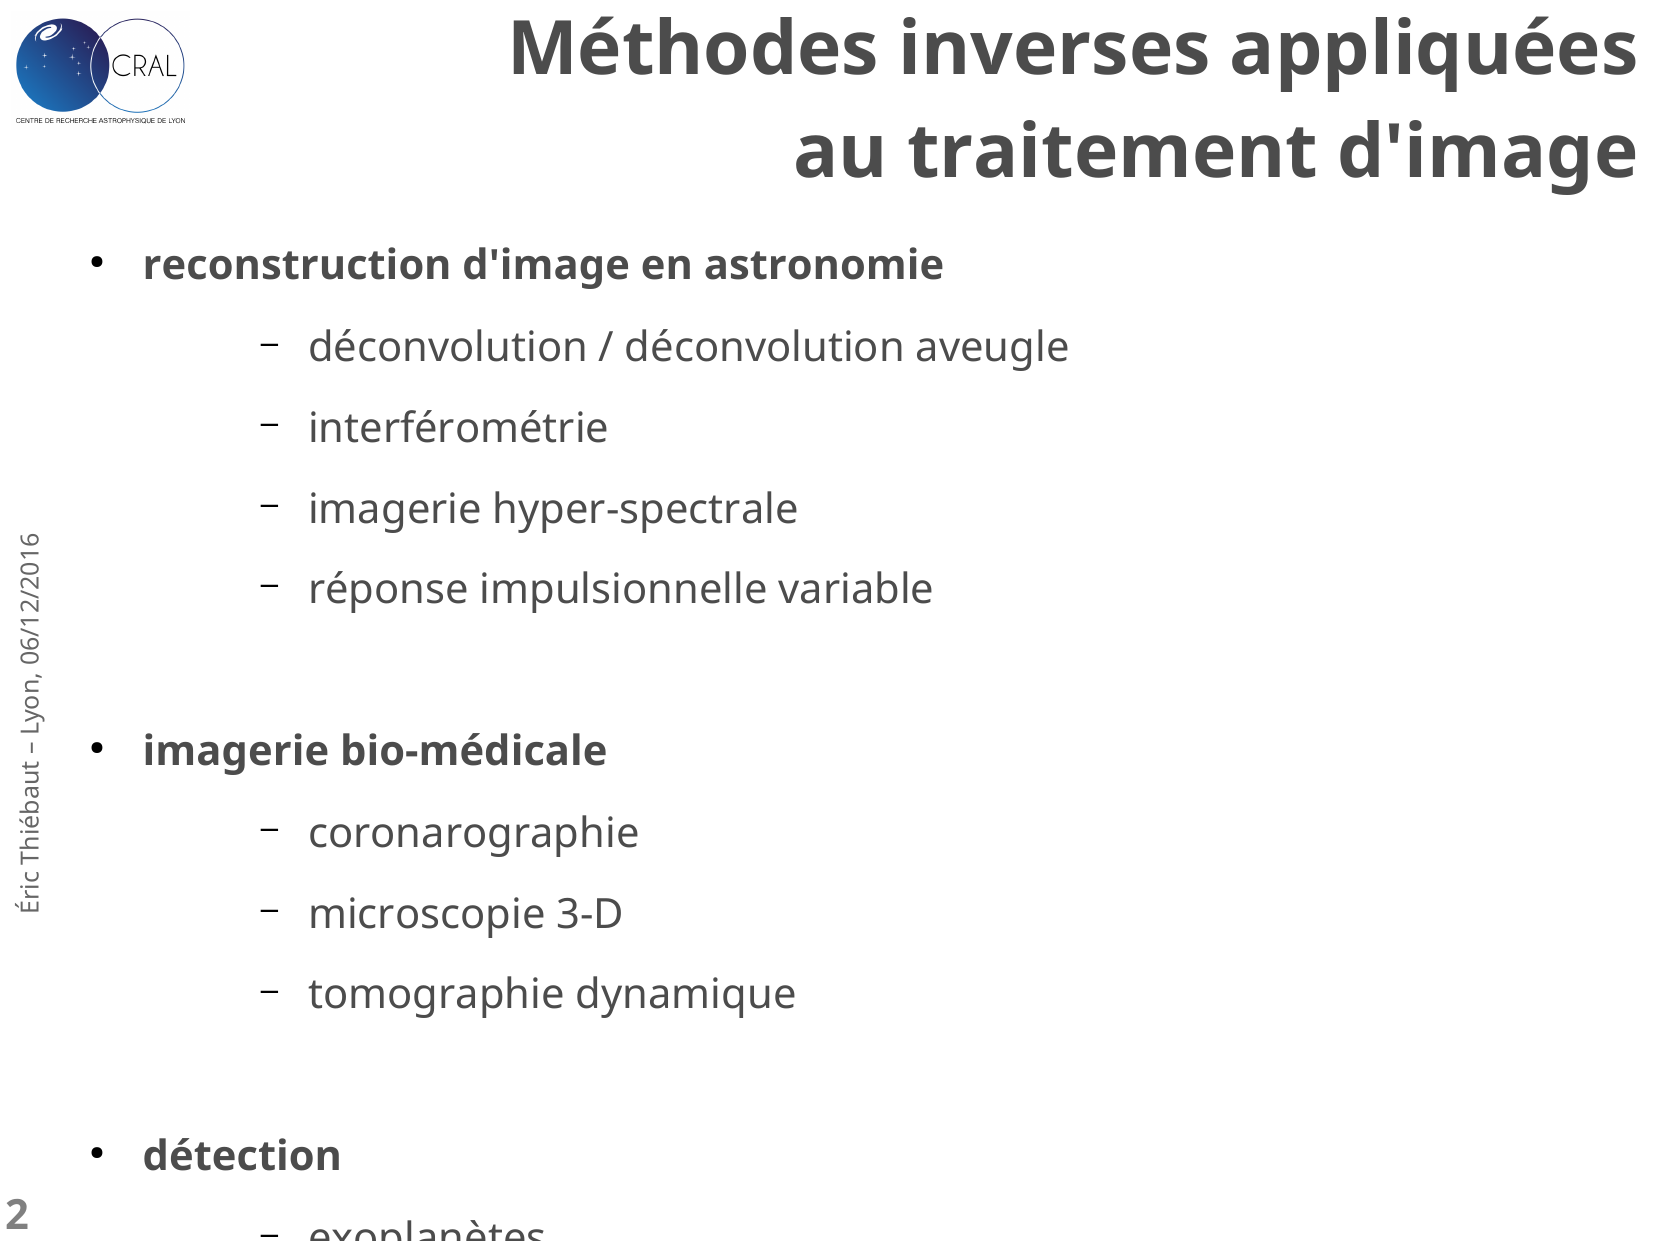

# Méthodes inverses appliquées au traitement d'image
reconstruction d'image en astronomie
déconvolution / déconvolution aveugle
interférométrie
imagerie hyper-spectrale
réponse impulsionnelle variable
imagerie bio-médicale
coronarographie
microscopie 3-D
tomographie dynamique
détection
exoplanètes
particules en holographie numérique
2